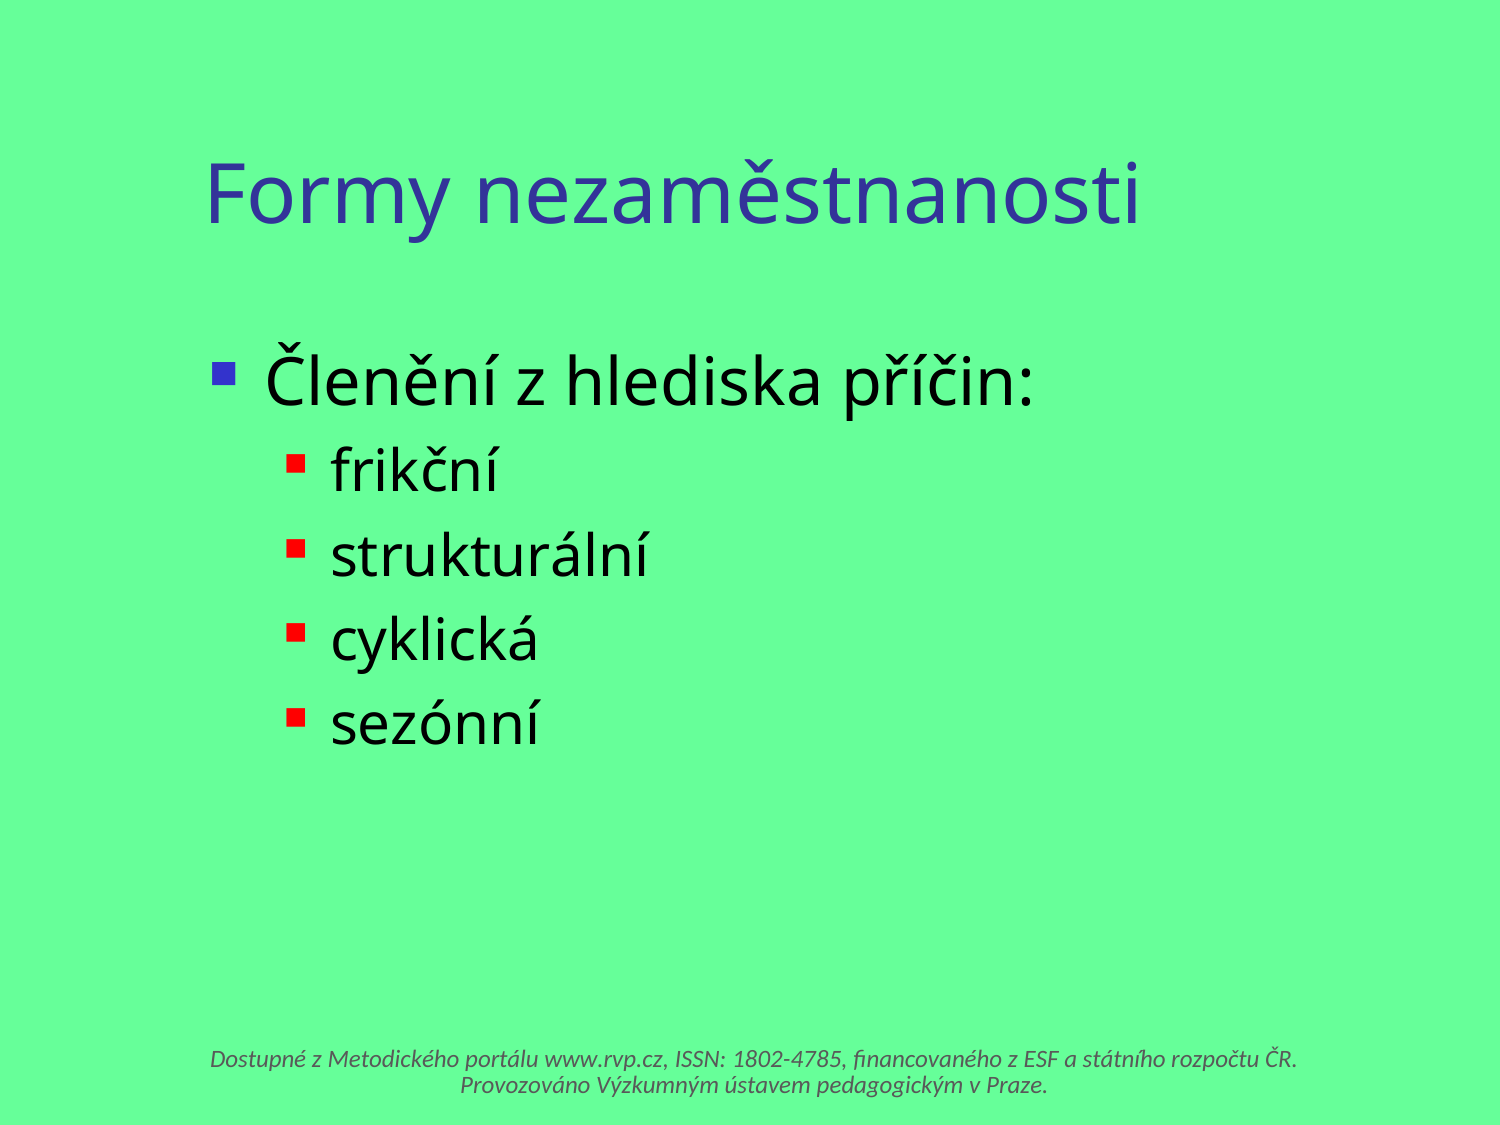

# Formy nezaměstnanosti
Členění z hlediska příčin:
frikční
strukturální
cyklická
sezónní
Dostupné z Metodického portálu www.rvp.cz, ISSN: 1802-4785, financovaného z ESF a státního rozpočtu ČR. Provozováno Výzkumným ústavem pedagogickým v Praze.